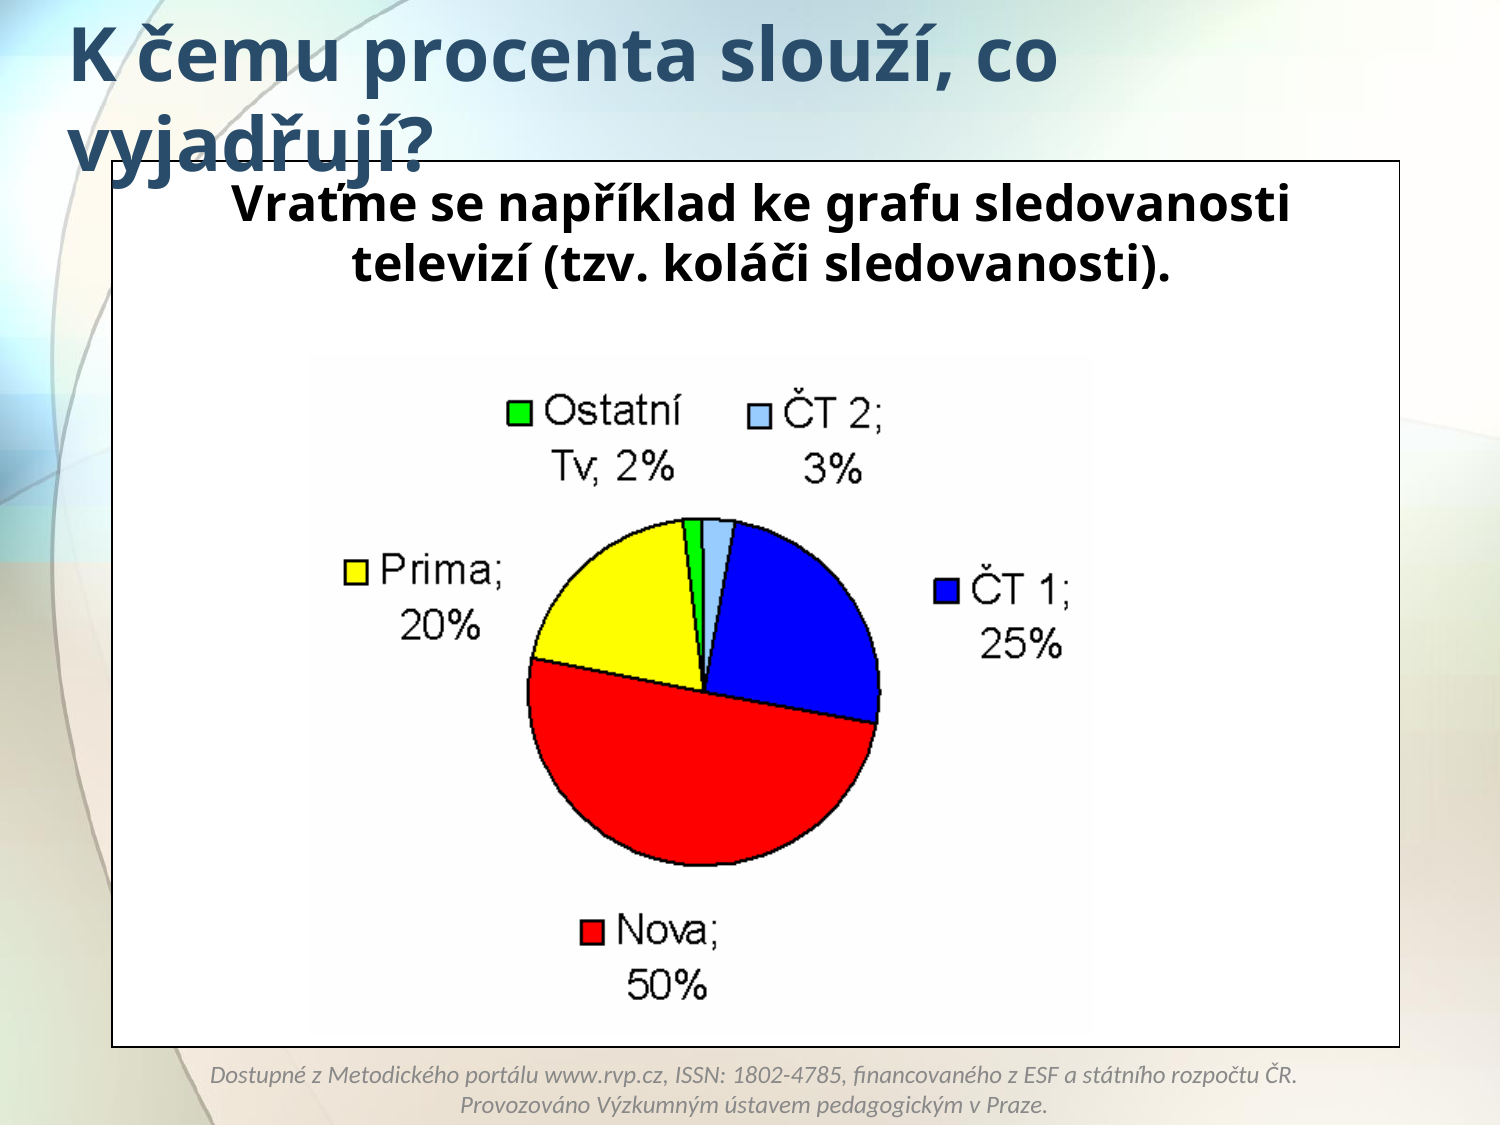

K čemu procenta slouží, co vyjadřují?
Vraťme se například ke grafu sledovanosti televizí (tzv. koláči sledovanosti).